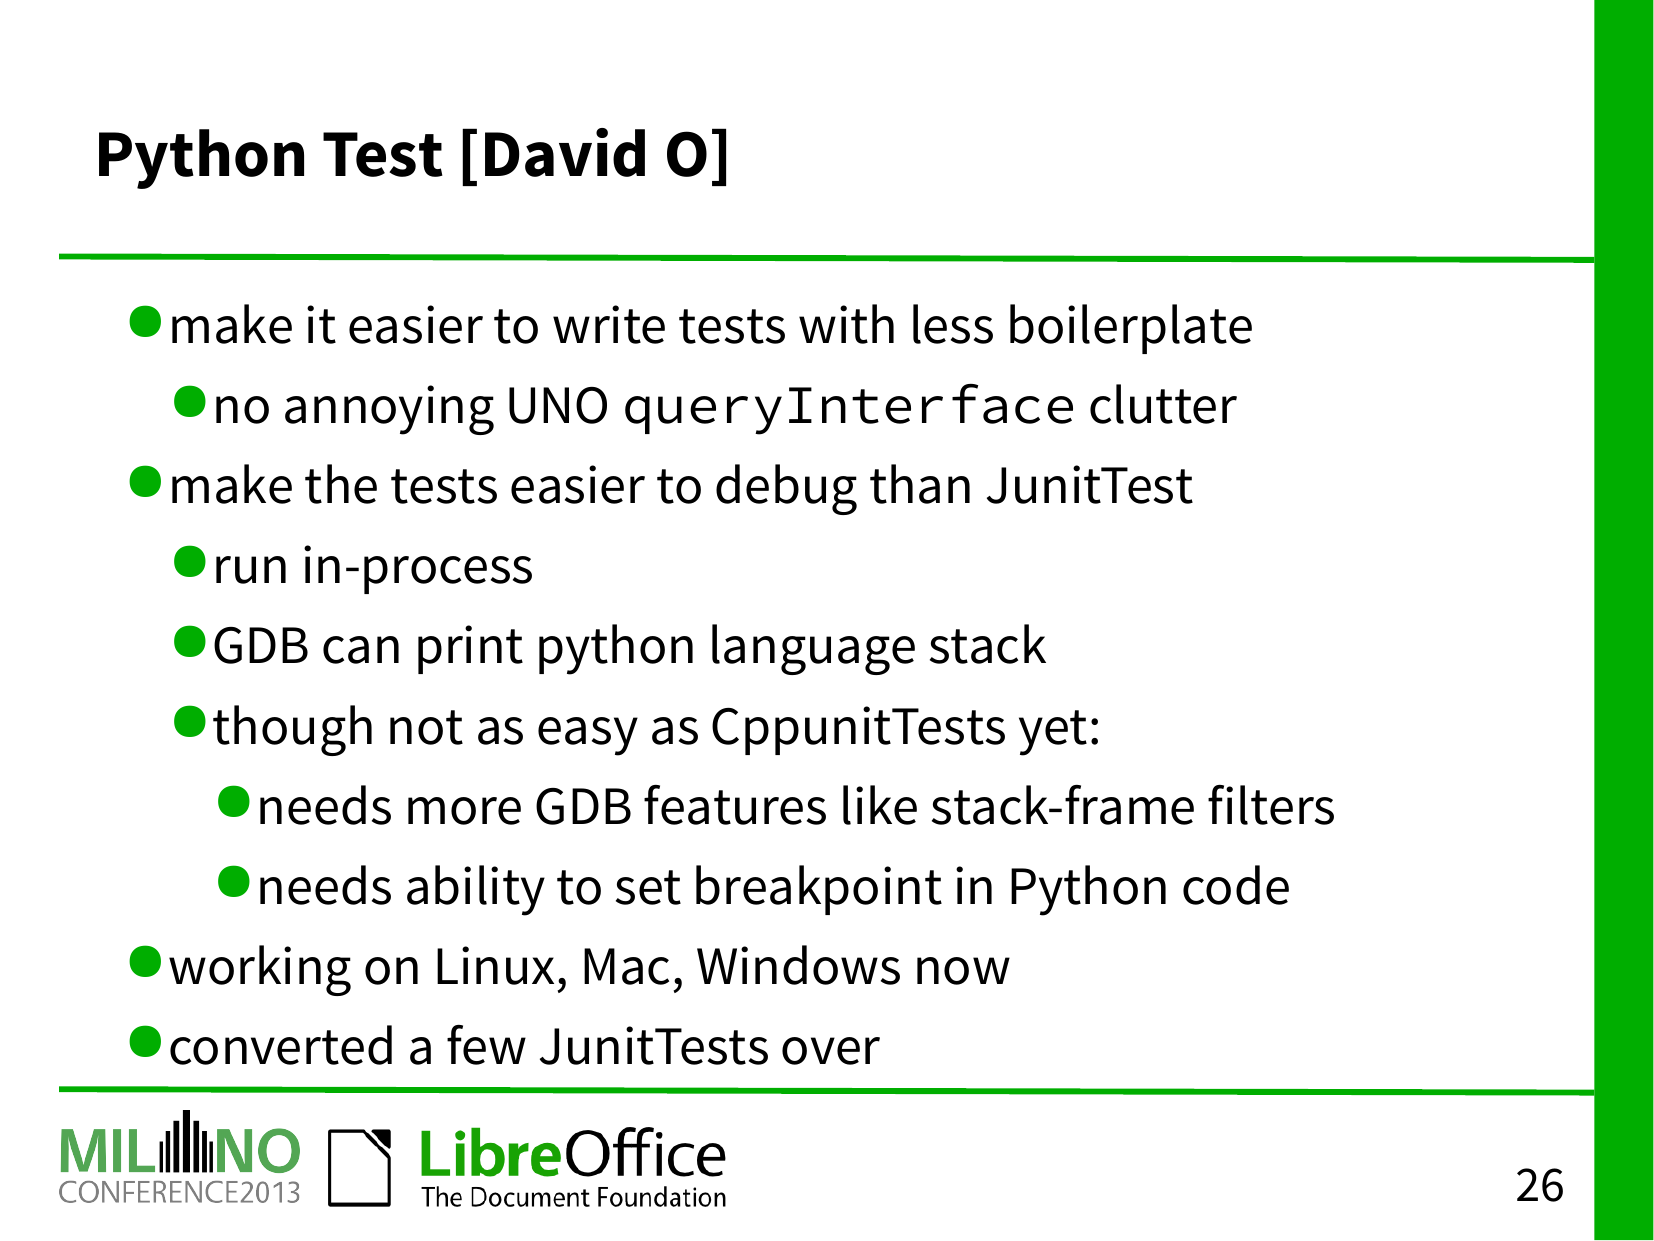

# Python Test [David O]
make it easier to write tests with less boilerplate
no annoying UNO queryInterface clutter
make the tests easier to debug than JunitTest
run in-process
GDB can print python language stack
though not as easy as CppunitTests yet:
needs more GDB features like stack-frame filters
needs ability to set breakpoint in Python code
working on Linux, Mac, Windows now
converted a few JunitTests over
26